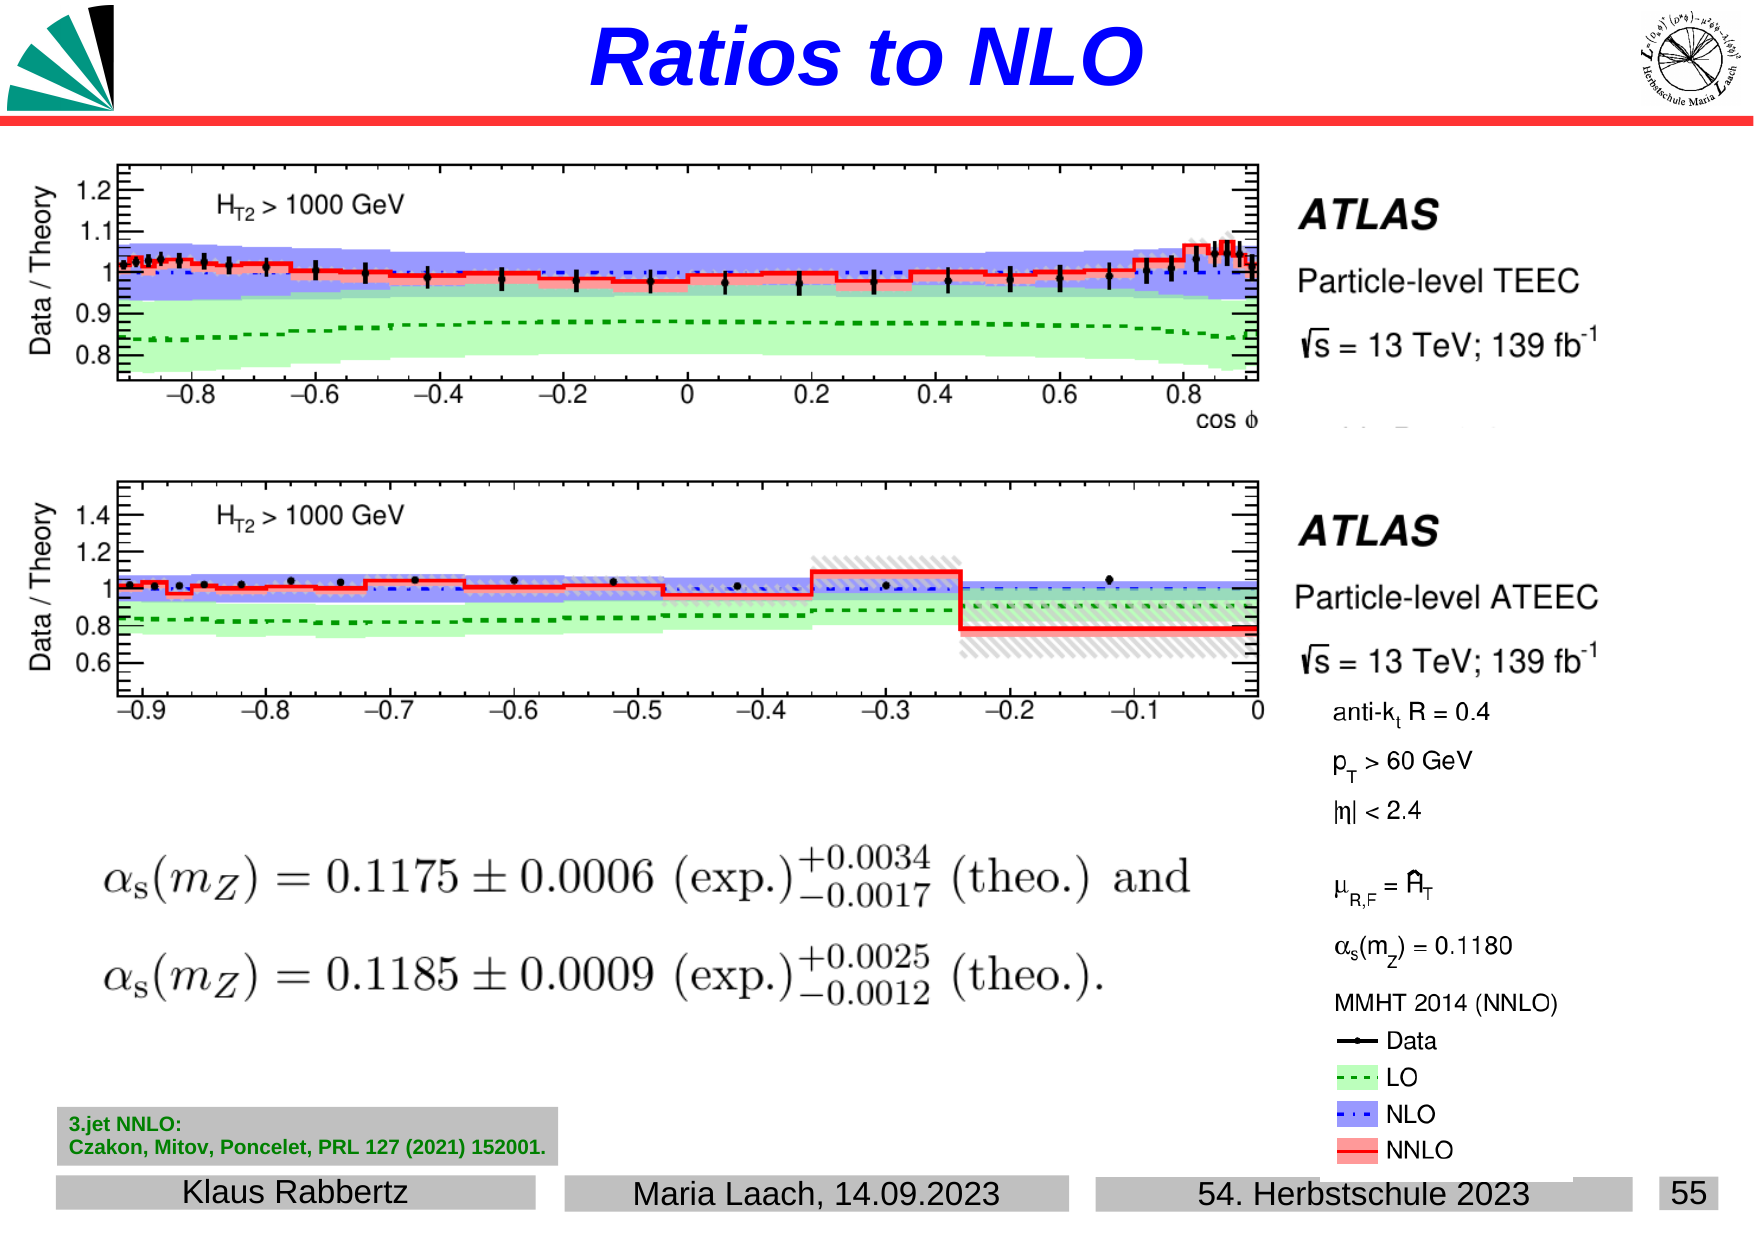

# Ratios to NLO
3.jet NNLO:
Czakon, Mitov, Poncelet, PRL 127 (2021) 152001.